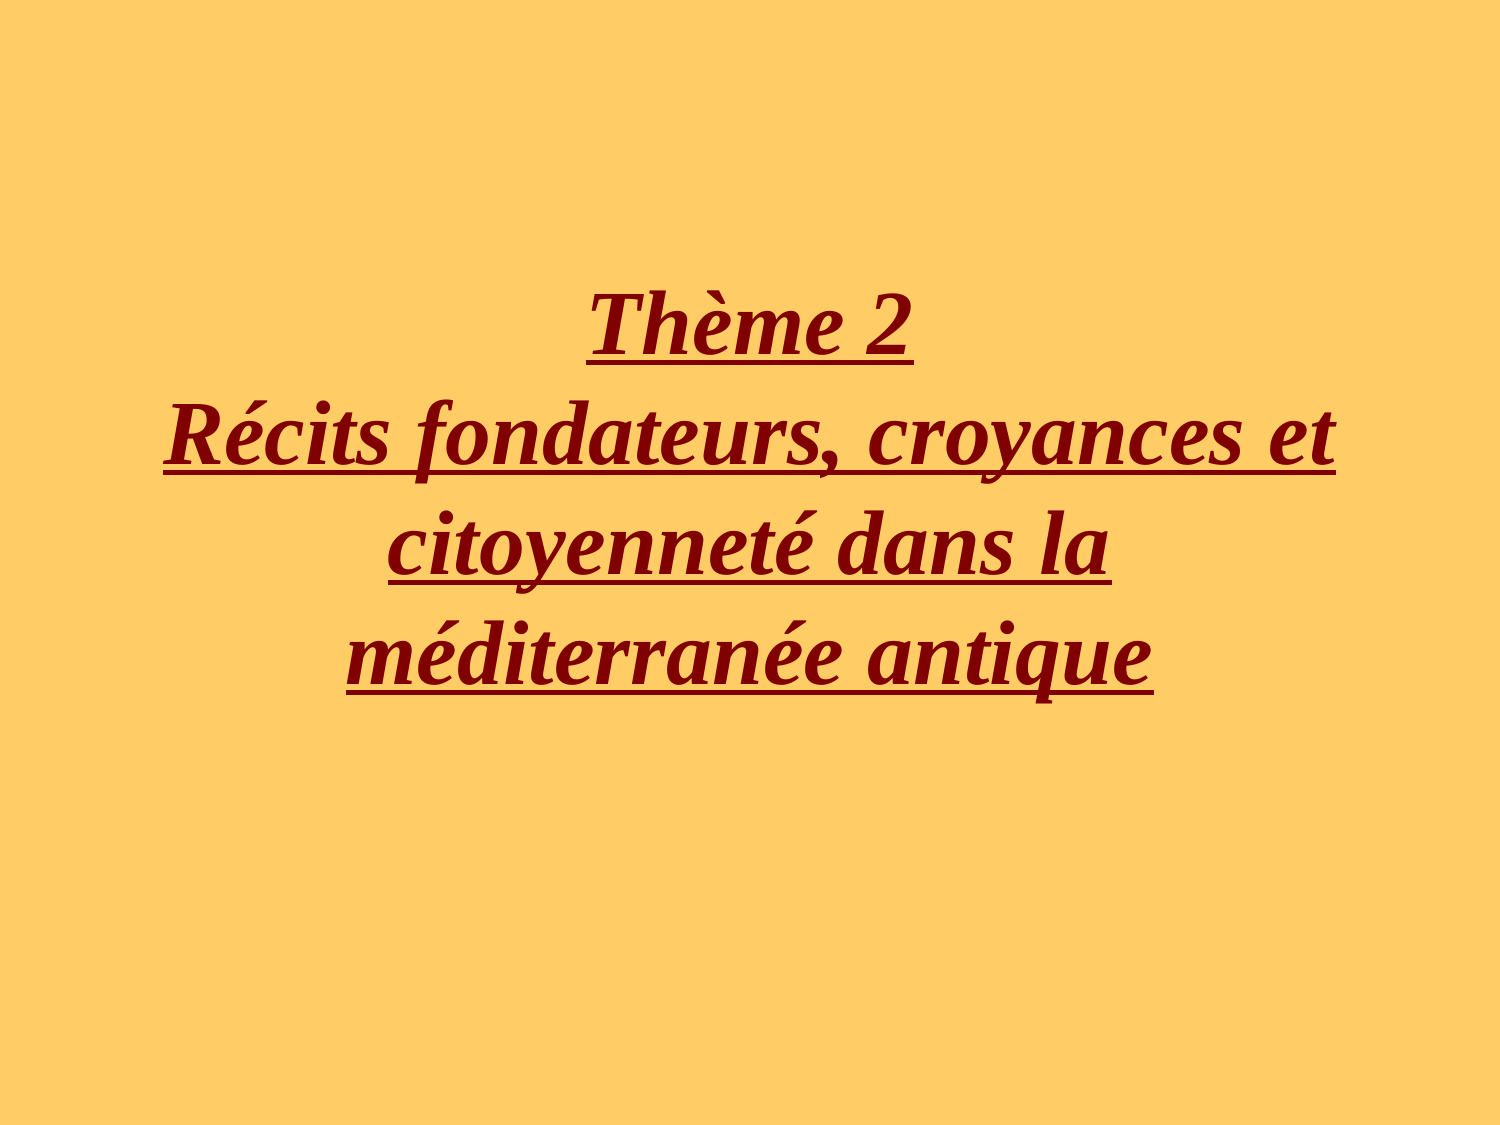

Thème 2
Récits fondateurs, croyances et citoyenneté dans la méditerranée antique